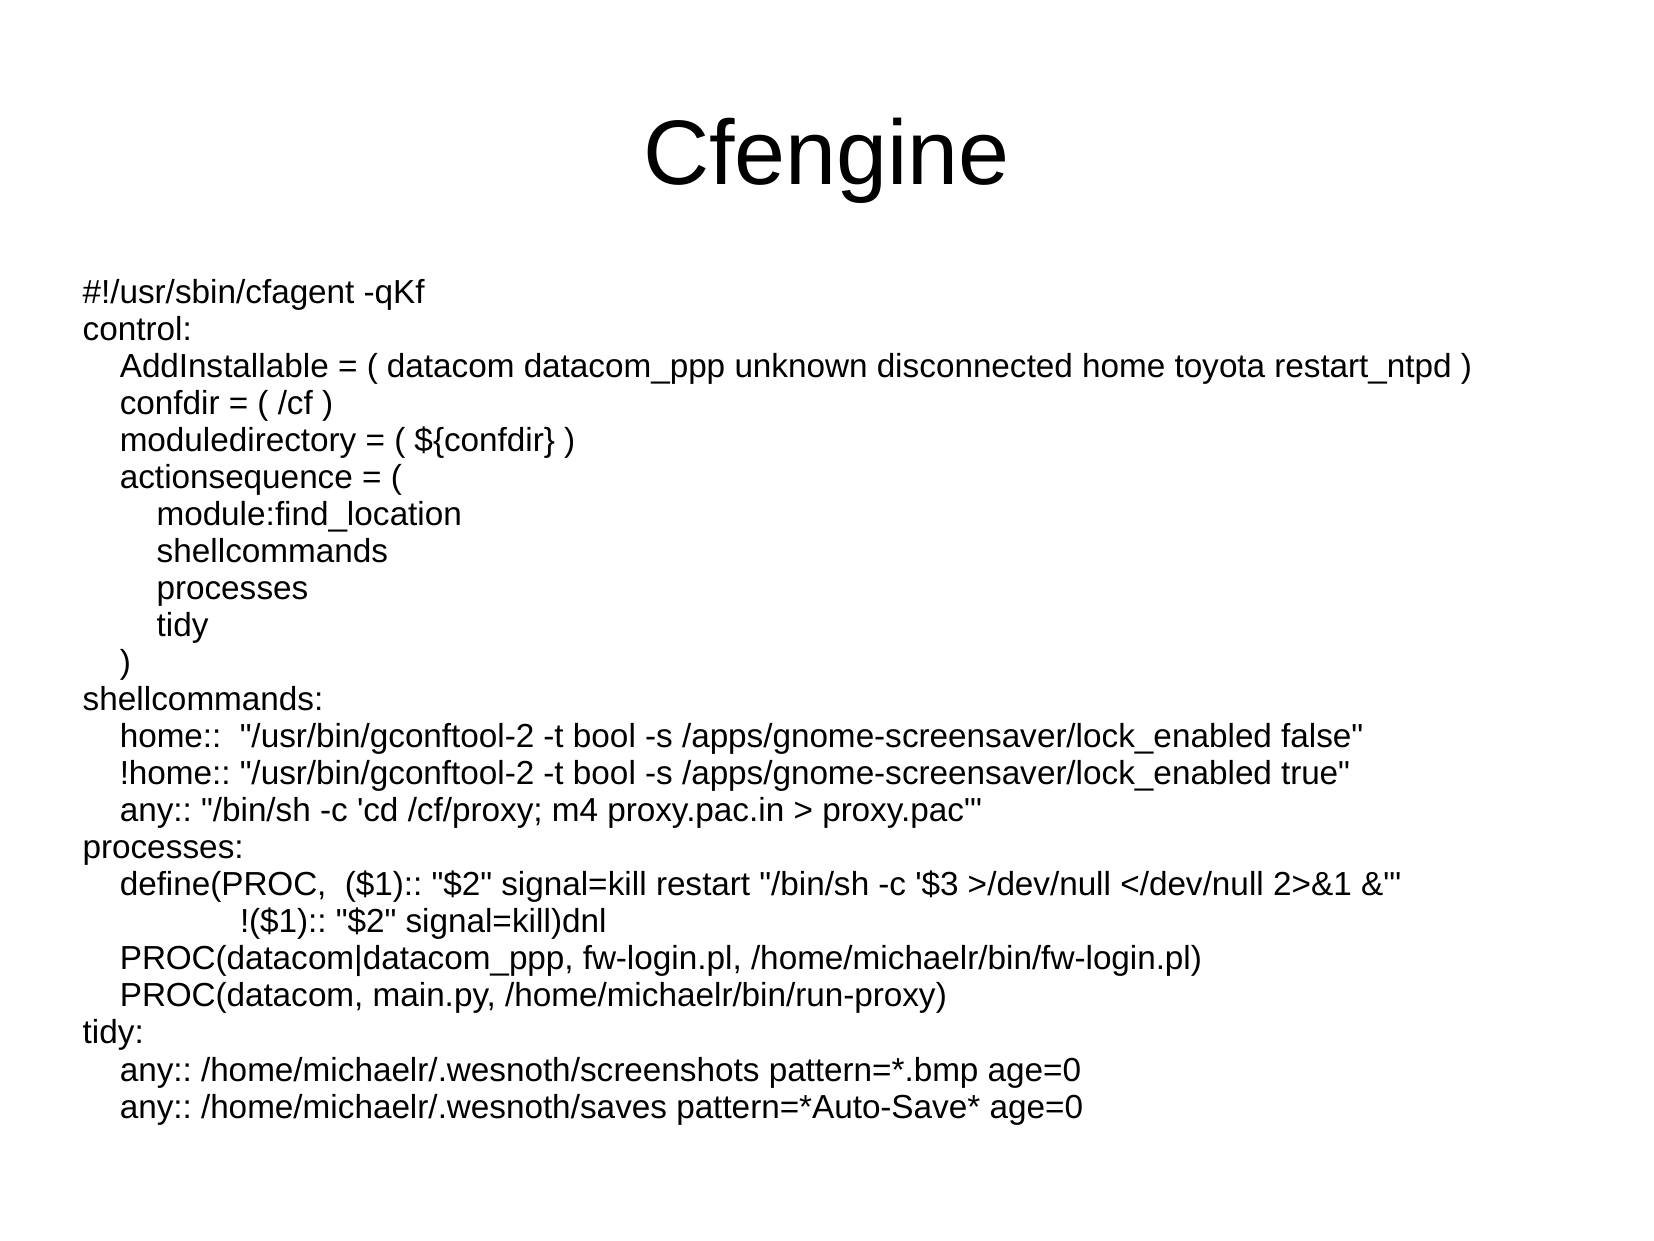

# Cfengine
#!/usr/sbin/cfagent -qKf
control:
 AddInstallable = ( datacom datacom_ppp unknown disconnected home toyota restart_ntpd )
 confdir = ( /cf )
 moduledirectory = ( ${confdir} )
 actionsequence = (
 module:find_location
 shellcommands
 processes
 tidy
 )
shellcommands:
 home:: "/usr/bin/gconftool-2 -t bool -s /apps/gnome-screensaver/lock_enabled false"
 !home:: "/usr/bin/gconftool-2 -t bool -s /apps/gnome-screensaver/lock_enabled true"
 any:: "/bin/sh -c 'cd /cf/proxy; m4 proxy.pac.in > proxy.pac'"
processes:
 define(PROC, ($1):: "$2" signal=kill restart "/bin/sh -c '$3 >/dev/null </dev/null 2>&1 &'"
 !($1):: "$2" signal=kill)dnl
 PROC(datacom|datacom_ppp, fw-login.pl, /home/michaelr/bin/fw-login.pl)
 PROC(datacom, main.py, /home/michaelr/bin/run-proxy)
tidy:
 any:: /home/michaelr/.wesnoth/screenshots pattern=*.bmp age=0
 any:: /home/michaelr/.wesnoth/saves pattern=*Auto-Save* age=0